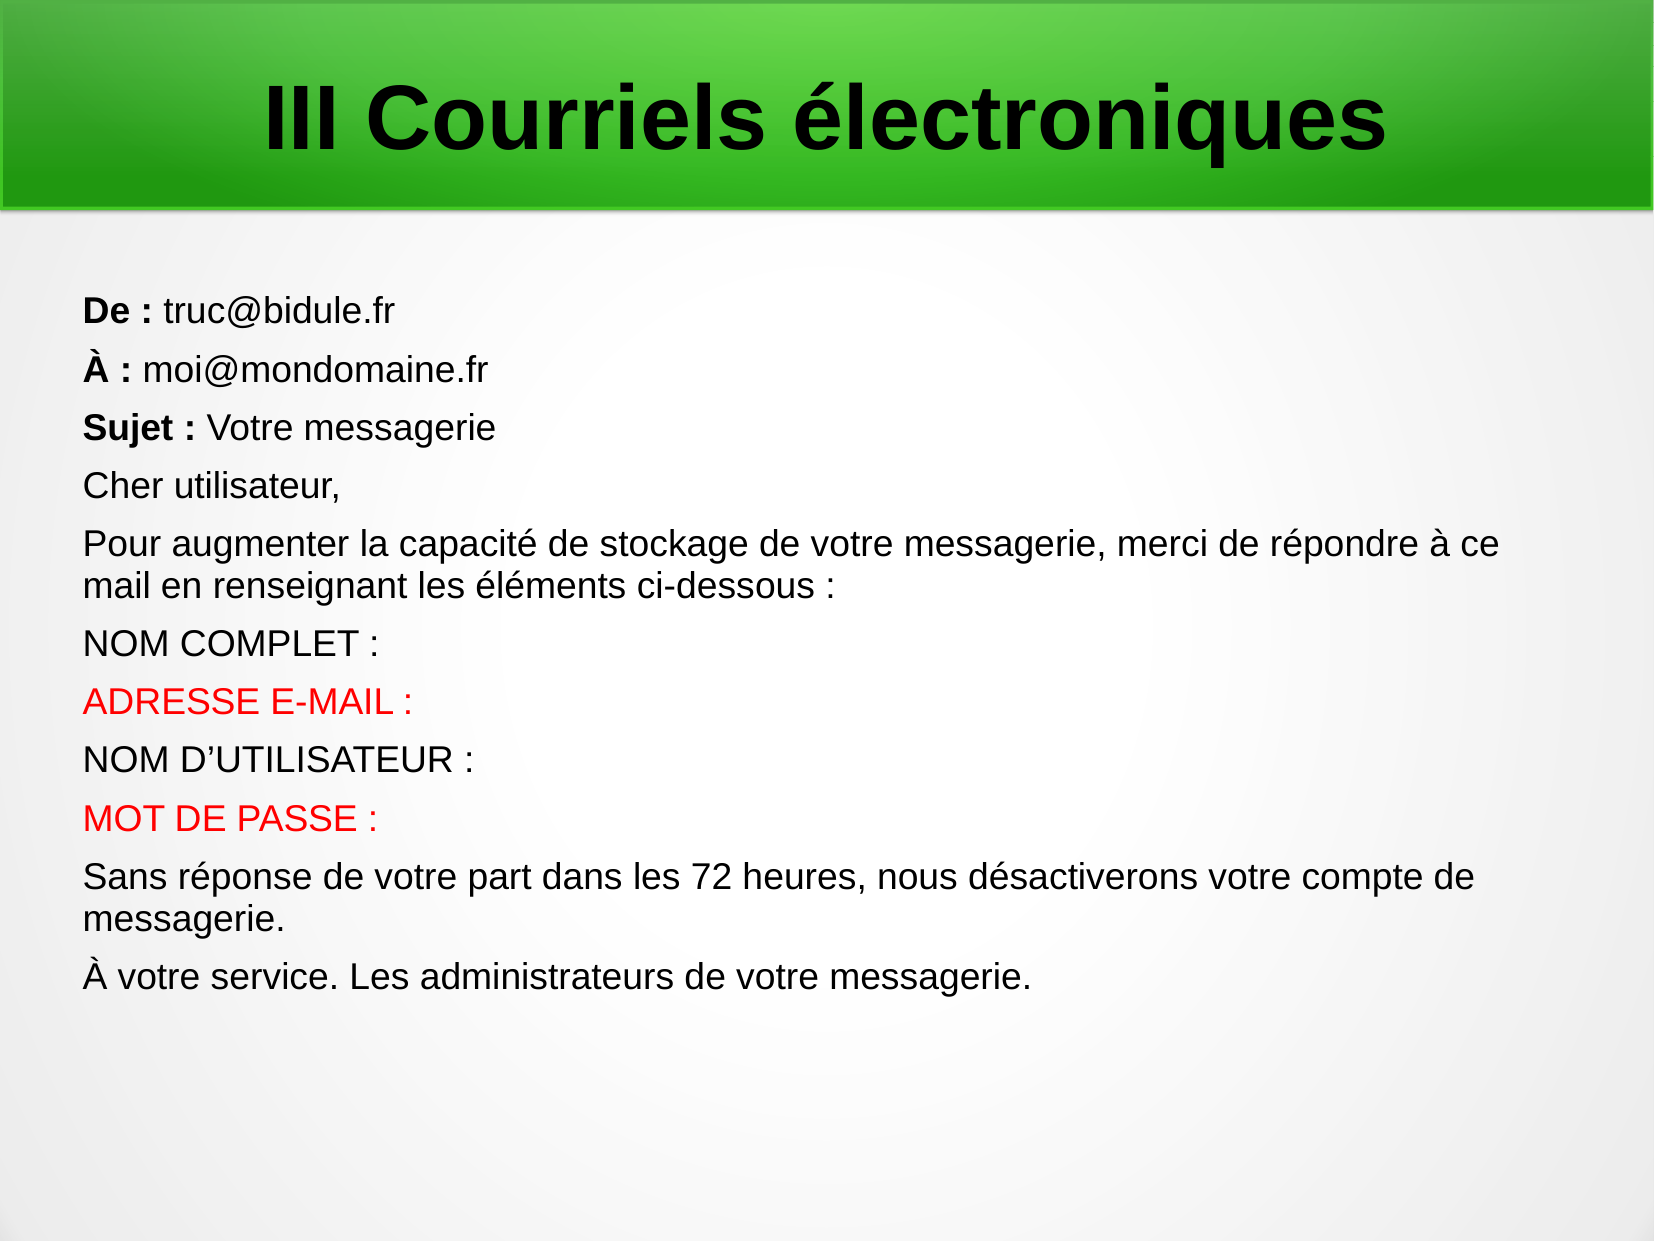

# III Courriels électroniques
De : truc@bidule.fr
À : moi@mondomaine.fr
Sujet : Votre messagerie
Cher utilisateur,
Pour augmenter la capacité de stockage de votre messagerie, merci de répondre à ce mail en renseignant les éléments ci-dessous :
NOM COMPLET :
ADRESSE E-MAIL :
NOM D’UTILISATEUR :
MOT DE PASSE :
Sans réponse de votre part dans les 72 heures, nous désactiverons votre compte de messagerie.
À votre service. Les administrateurs de votre messagerie.